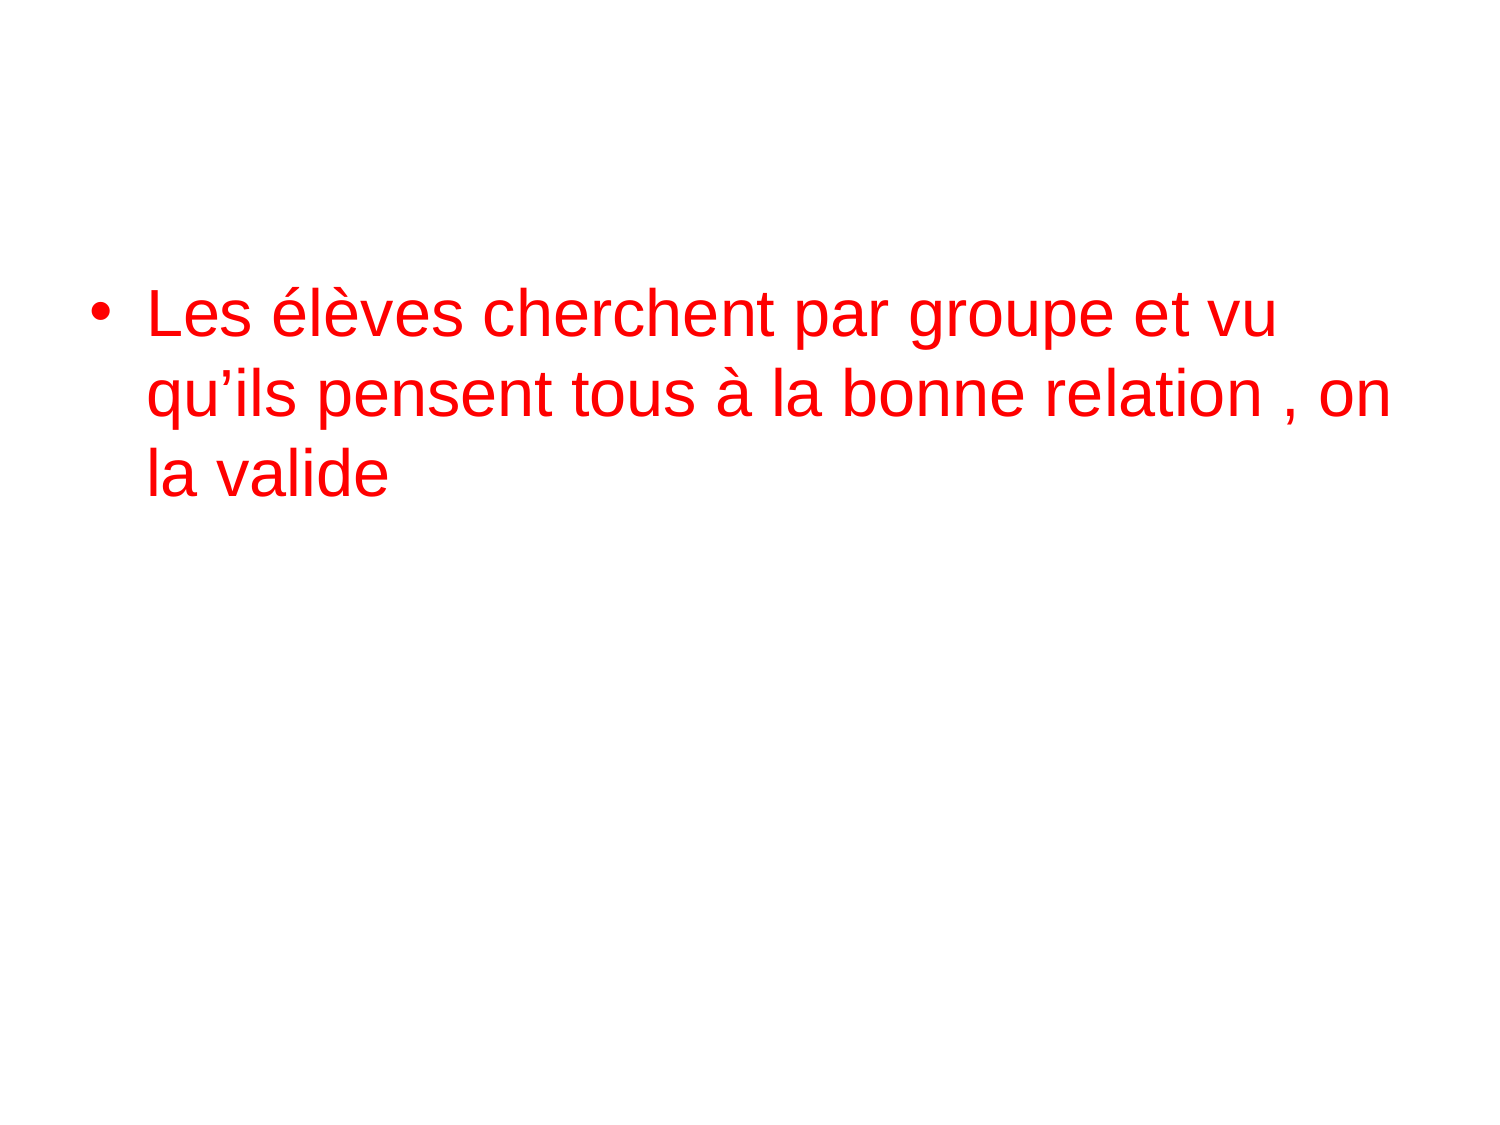

# Les élèves cherchent par groupe et vu qu’ils pensent tous à la bonne relation , on la valide